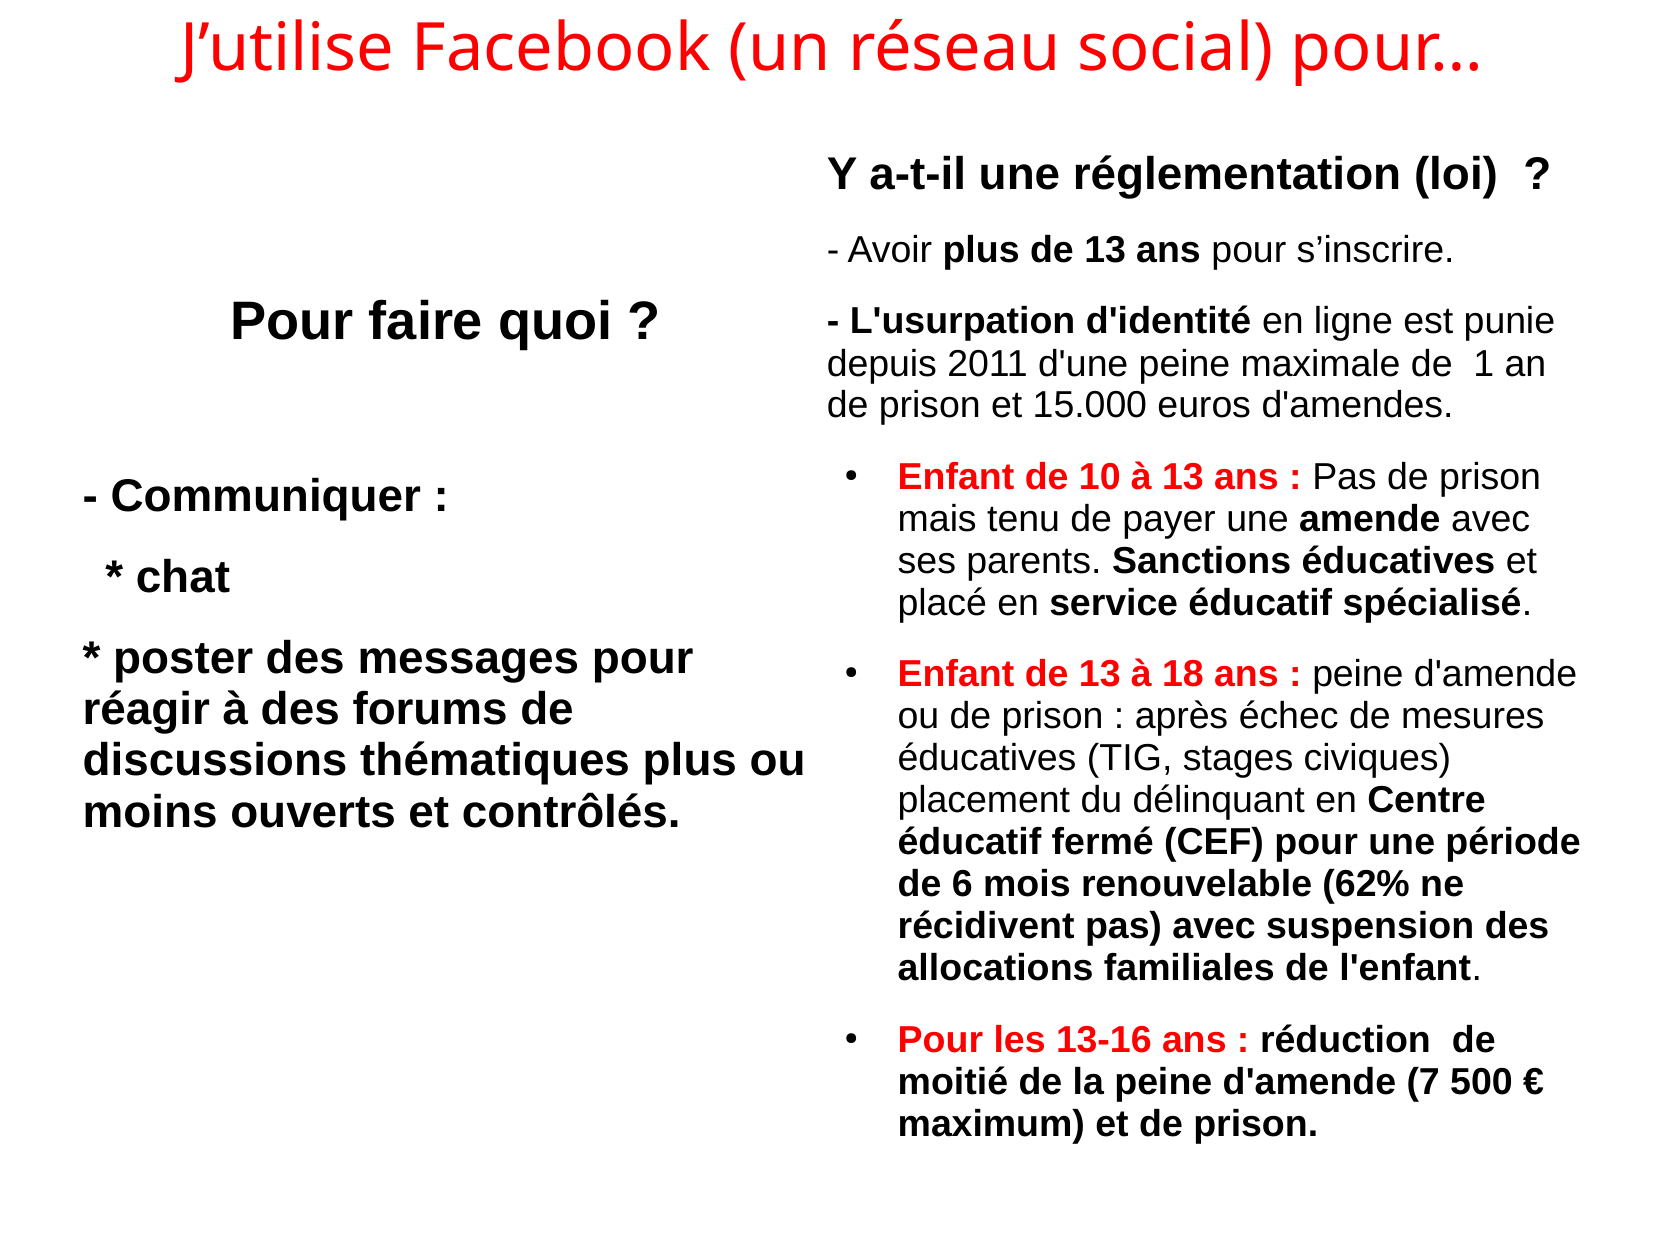

# J’utilise Facebook (un réseau social) pour…
Y a-t-il une réglementation (loi)  ?
- Avoir plus de 13 ans pour s’inscrire.
- L'usurpation d'identité en ligne est punie depuis 2011 d'une peine maximale de 1 an de prison et 15.000 euros d'amendes.
Enfant de 10 à 13 ans : Pas de prison mais tenu de payer une amende avec ses parents. Sanctions éducatives et placé en service éducatif spécialisé.
Enfant de 13 à 18 ans : peine d'amende ou de prison : après échec de mesures éducatives (TIG, stages civiques) placement du délinquant en Centre éducatif fermé (CEF) pour une période de 6 mois renouvelable (62% ne récidivent pas) avec suspension des allocations familiales de l'enfant.
Pour les 13-16 ans : réduction de moitié de la peine d'amende (7 500 € maximum) et de prison.
Pour faire quoi ?
- Communiquer :
* chat
* poster des messages pour réagir à des forums de discussions thématiques plus ou moins ouverts et contrôlés.